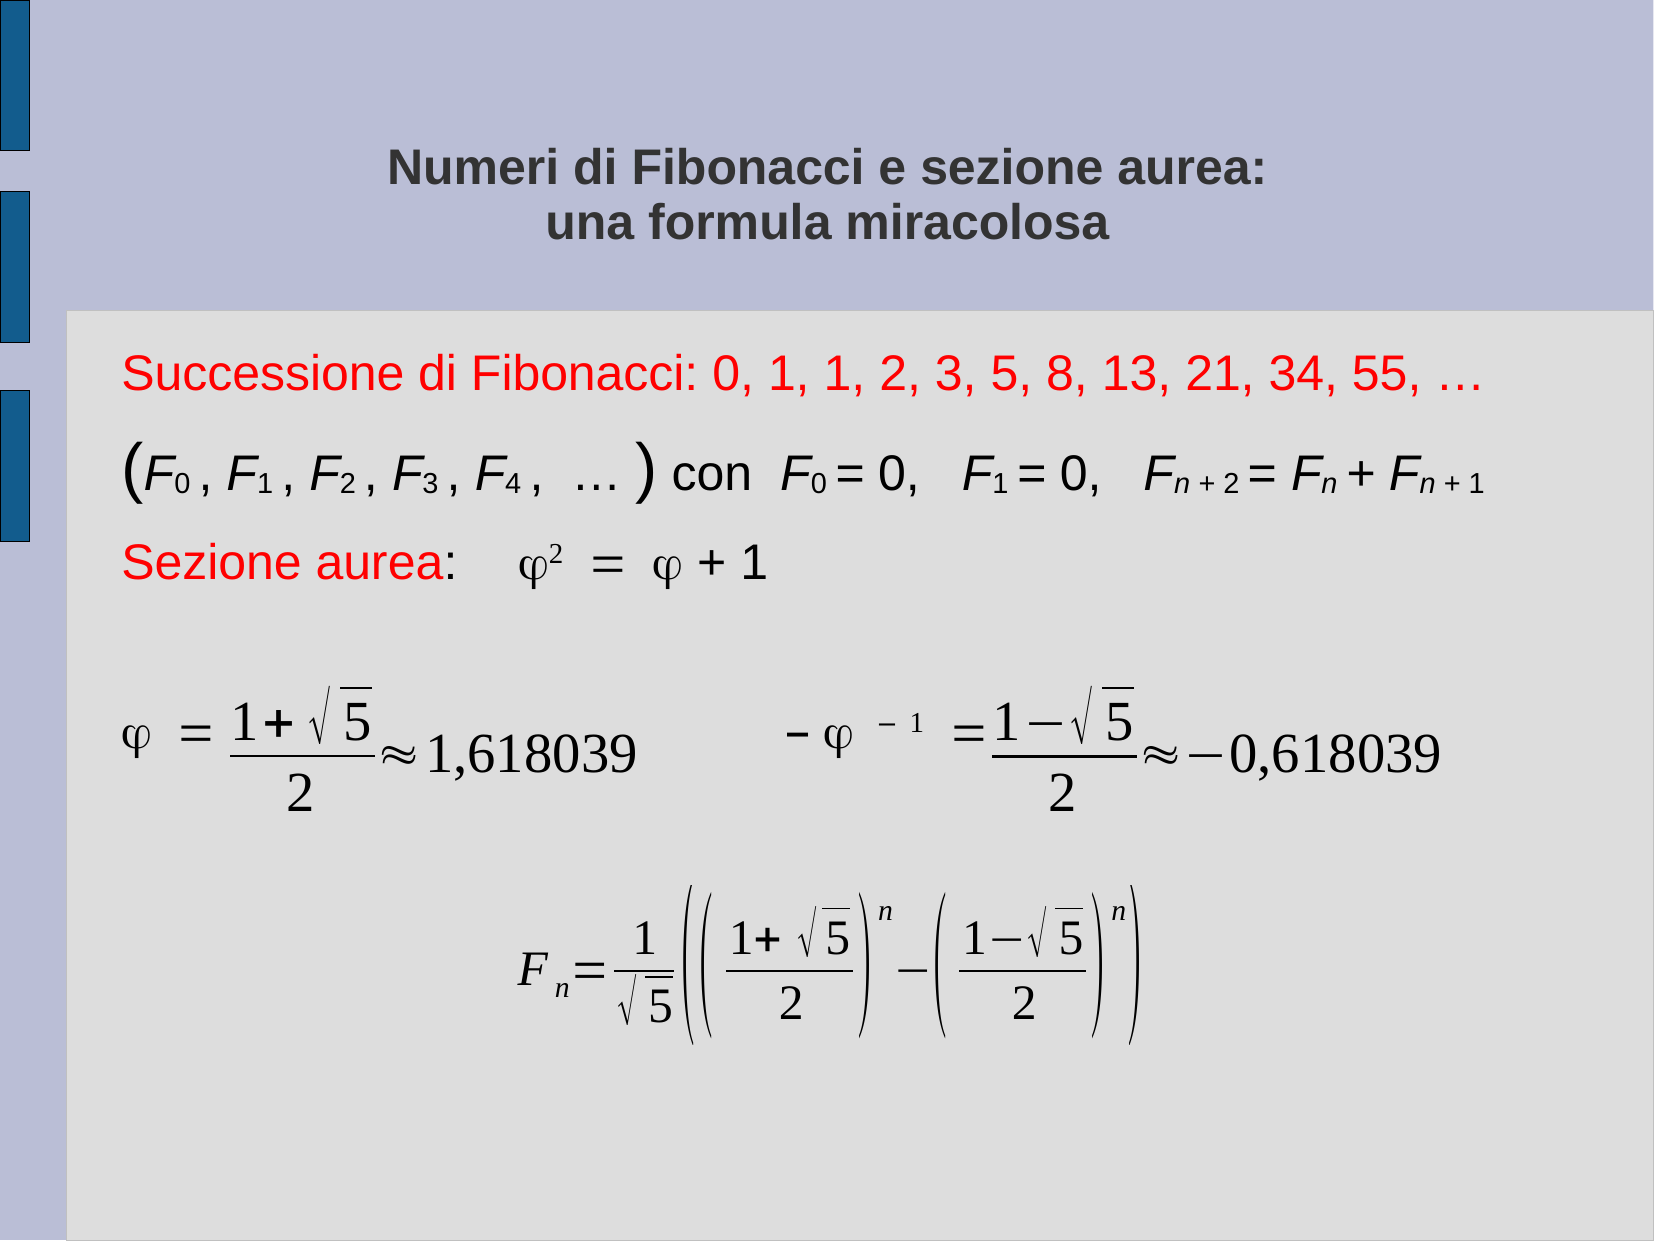

# Numeri di Fibonacci e sezione aurea: una formula miracolosa
Successione di Fibonacci: 0, 1, 1, 2, 3, 5, 8, 13, 21, 34, 55, …
(F0 , F1 , F2 , F3 , F4 , … ) con F0 = 0, F1 = 0, Fn + 2 = Fn + Fn + 1
Sezione aurea:	 j2 = j + 1
j = 								– j – 1 =